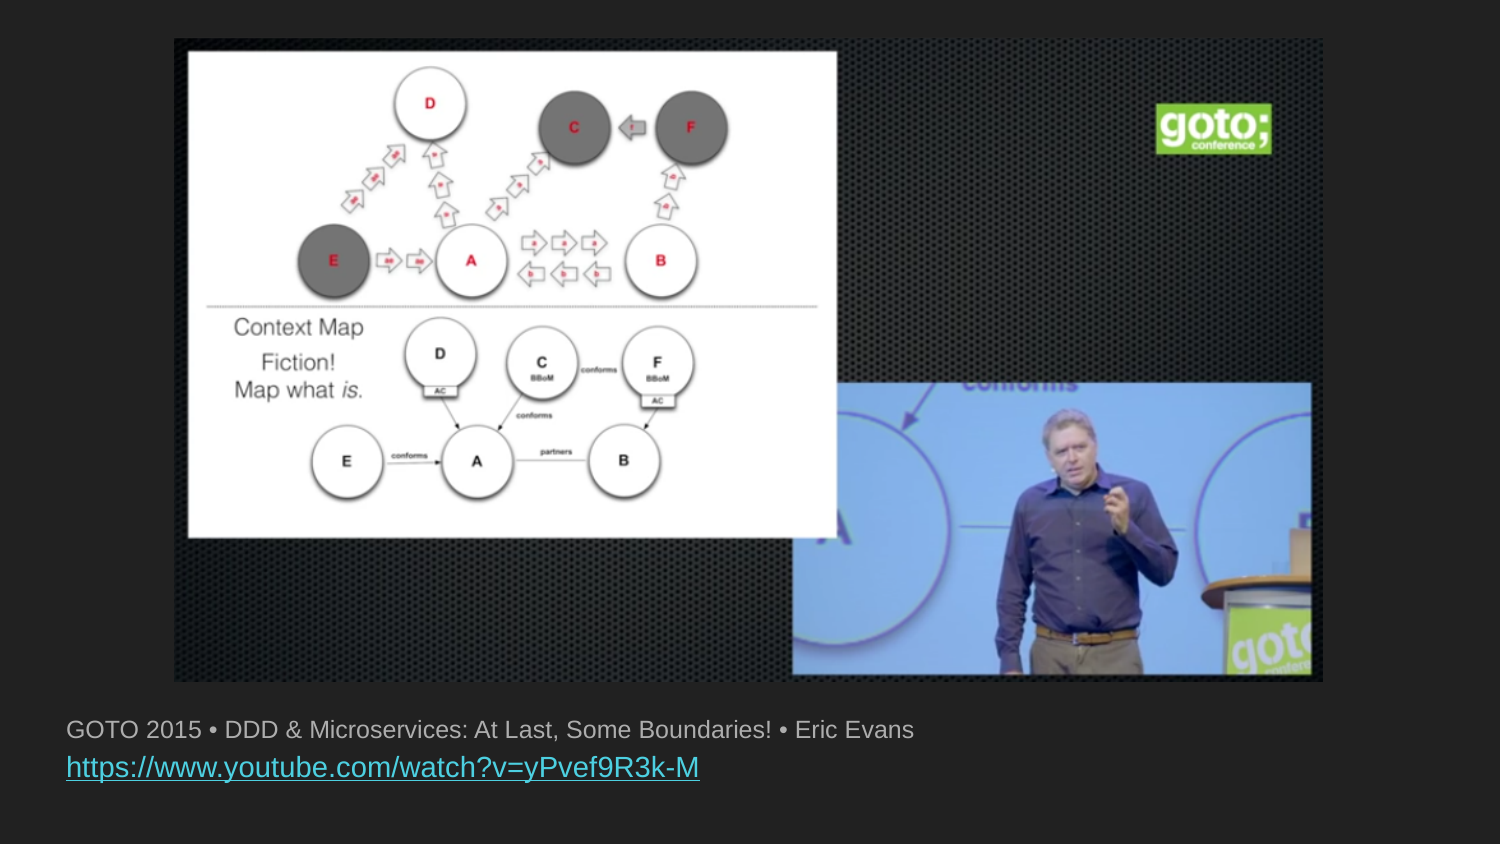

# GOTO 2015 • DDD & Microservices: At Last, Some Boundaries! • Eric Evans https://www.youtube.com/watch?v=yPvef9R3k-M